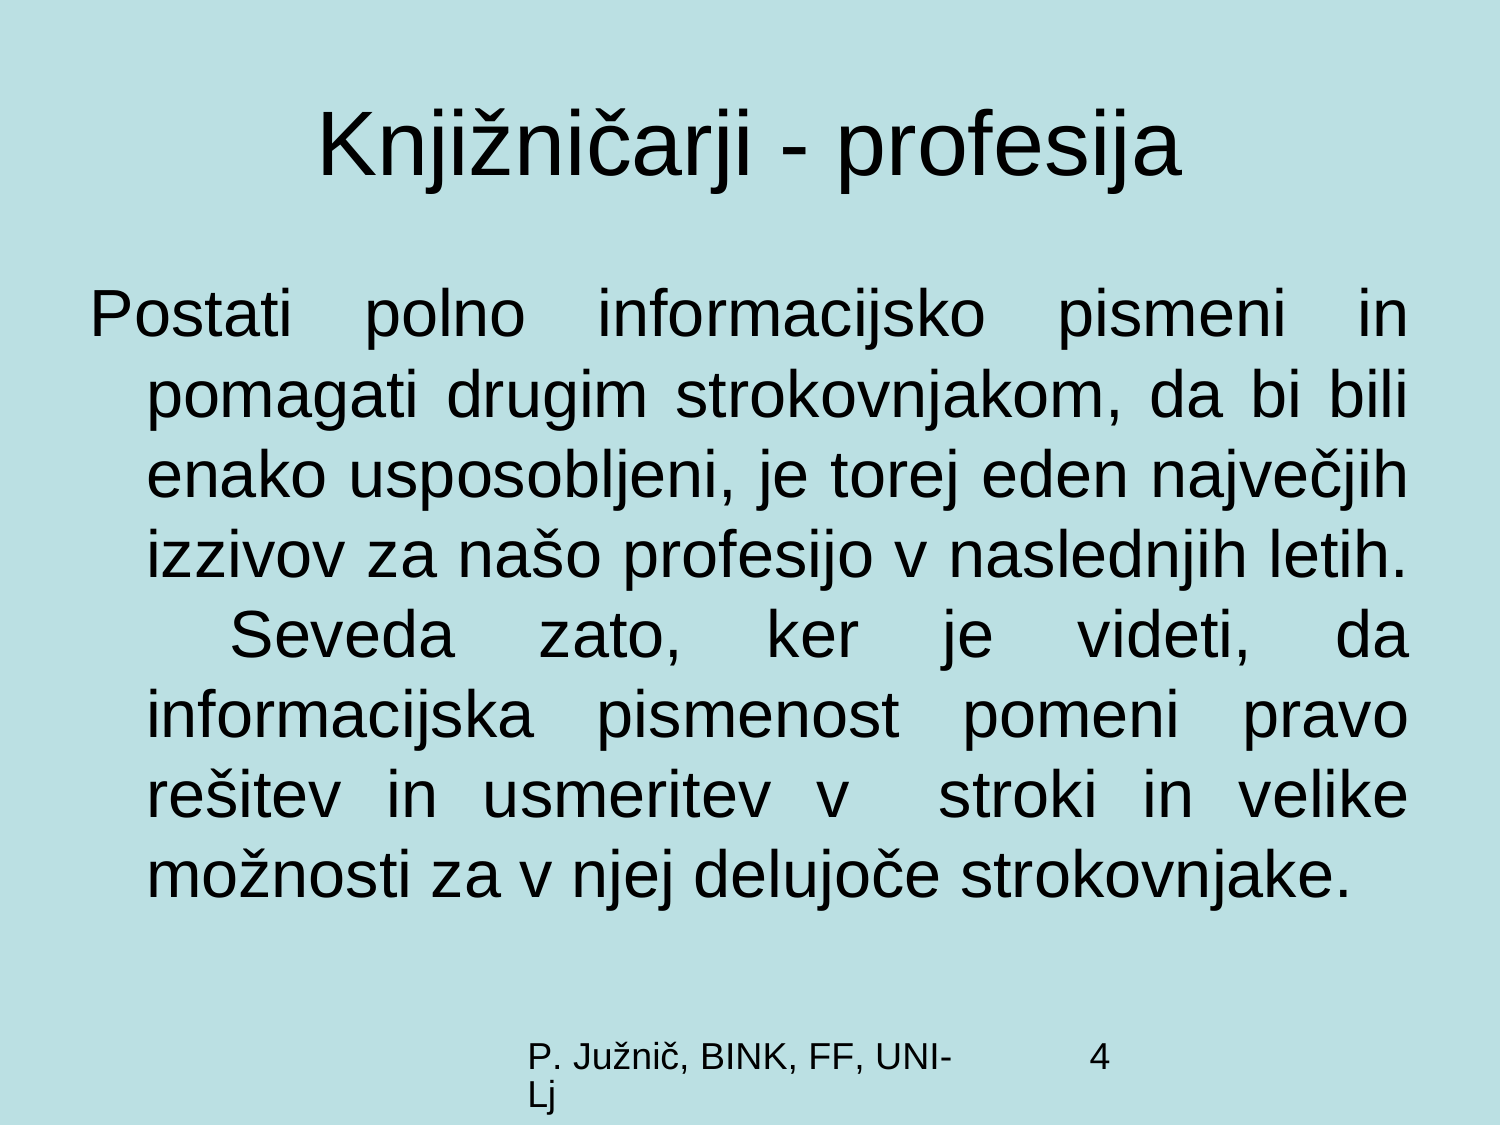

# Knjižničarji - profesija
Postati polno informacijsko pismeni in pomagati drugim strokovnjakom, da bi bili enako usposobljeni, je torej eden največjih izzivov za našo profesijo v naslednjih letih. Seveda zato, ker je videti, da informacijska pismenost pomeni pravo rešitev in usmeritev v stroki in velike možnosti za v njej delujoče strokovnjake.
P. Južnič, BINK, FF, UNI-Lj
4